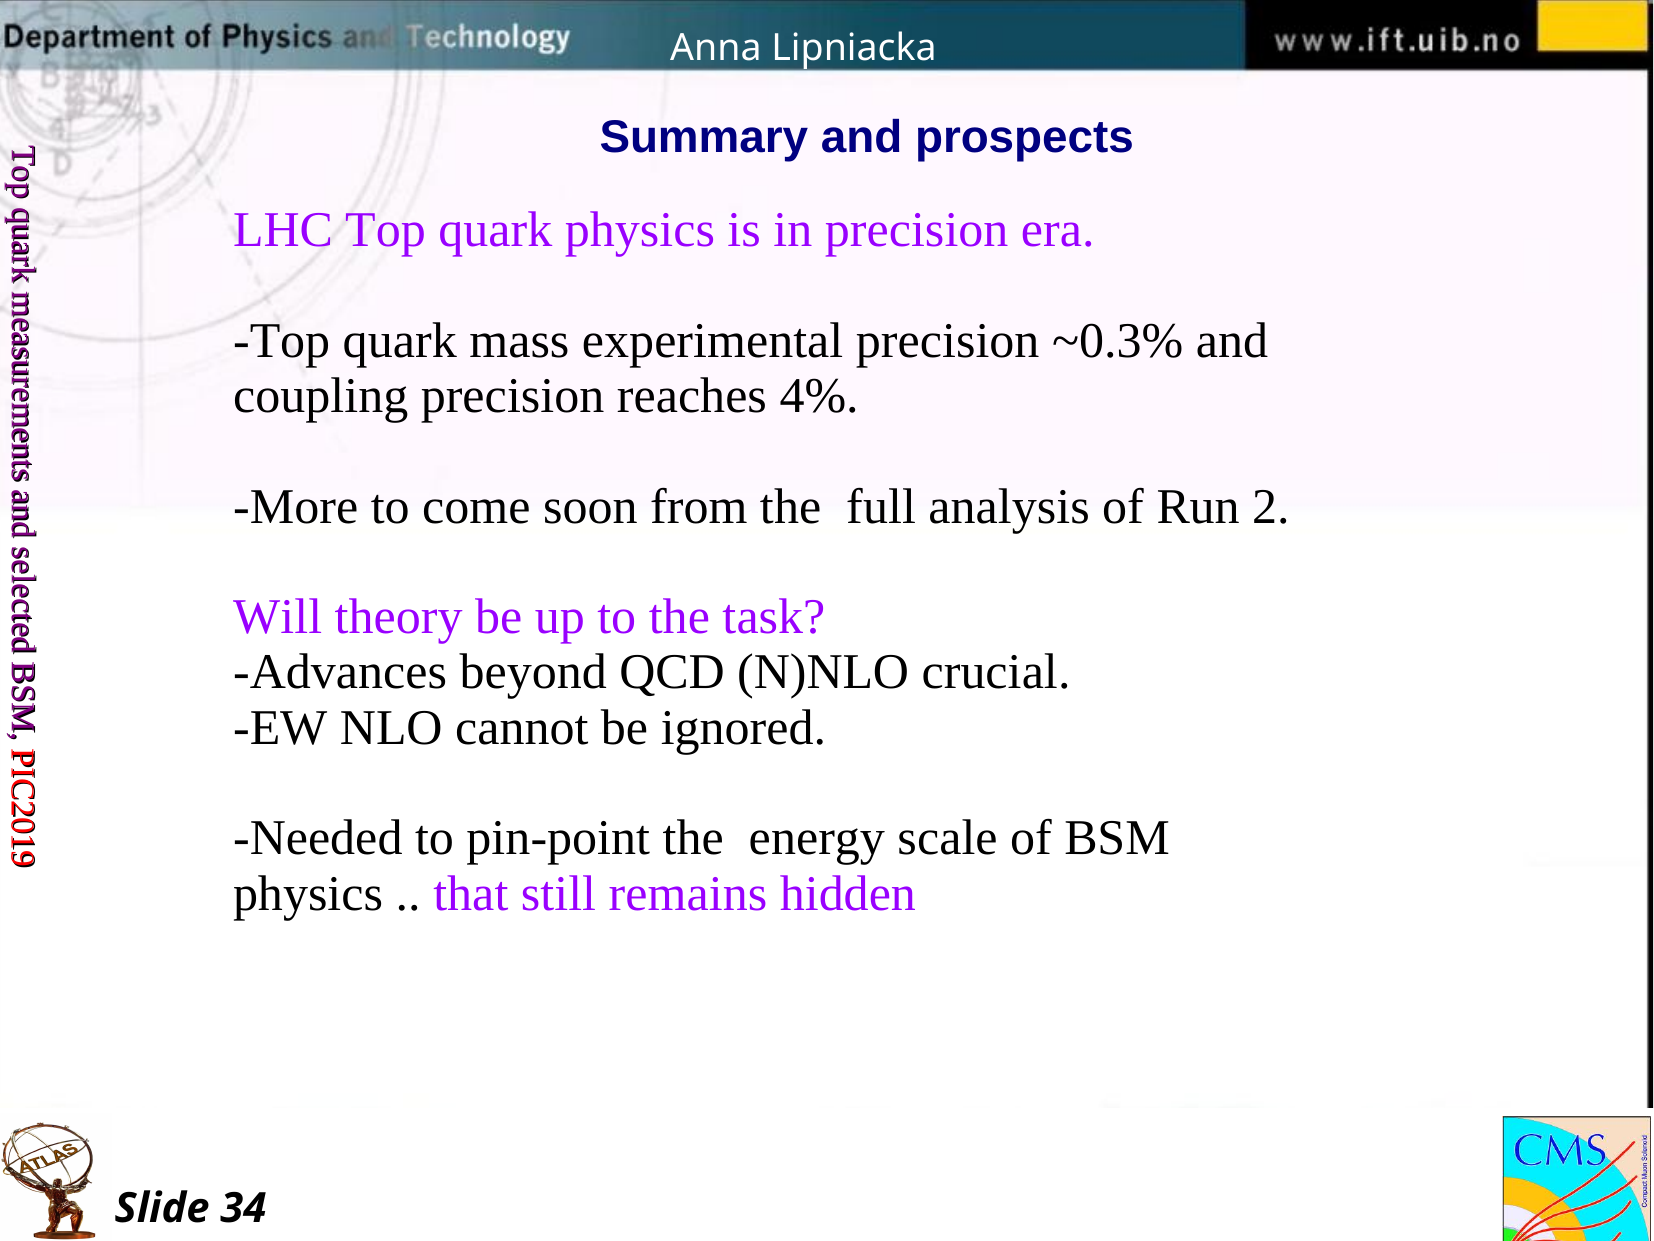

# Summary and prospects
LHC Top quark physics is in precision era.
-Top quark mass experimental precision ~0.3% and
coupling precision reaches 4%.
-More to come soon from the full analysis of Run 2.
Will theory be up to the task?
-Advances beyond QCD (N)NLO crucial.
-EW NLO cannot be ignored.
-Needed to pin-point the energy scale of BSM
physics .. that still remains hidden
Slide 34